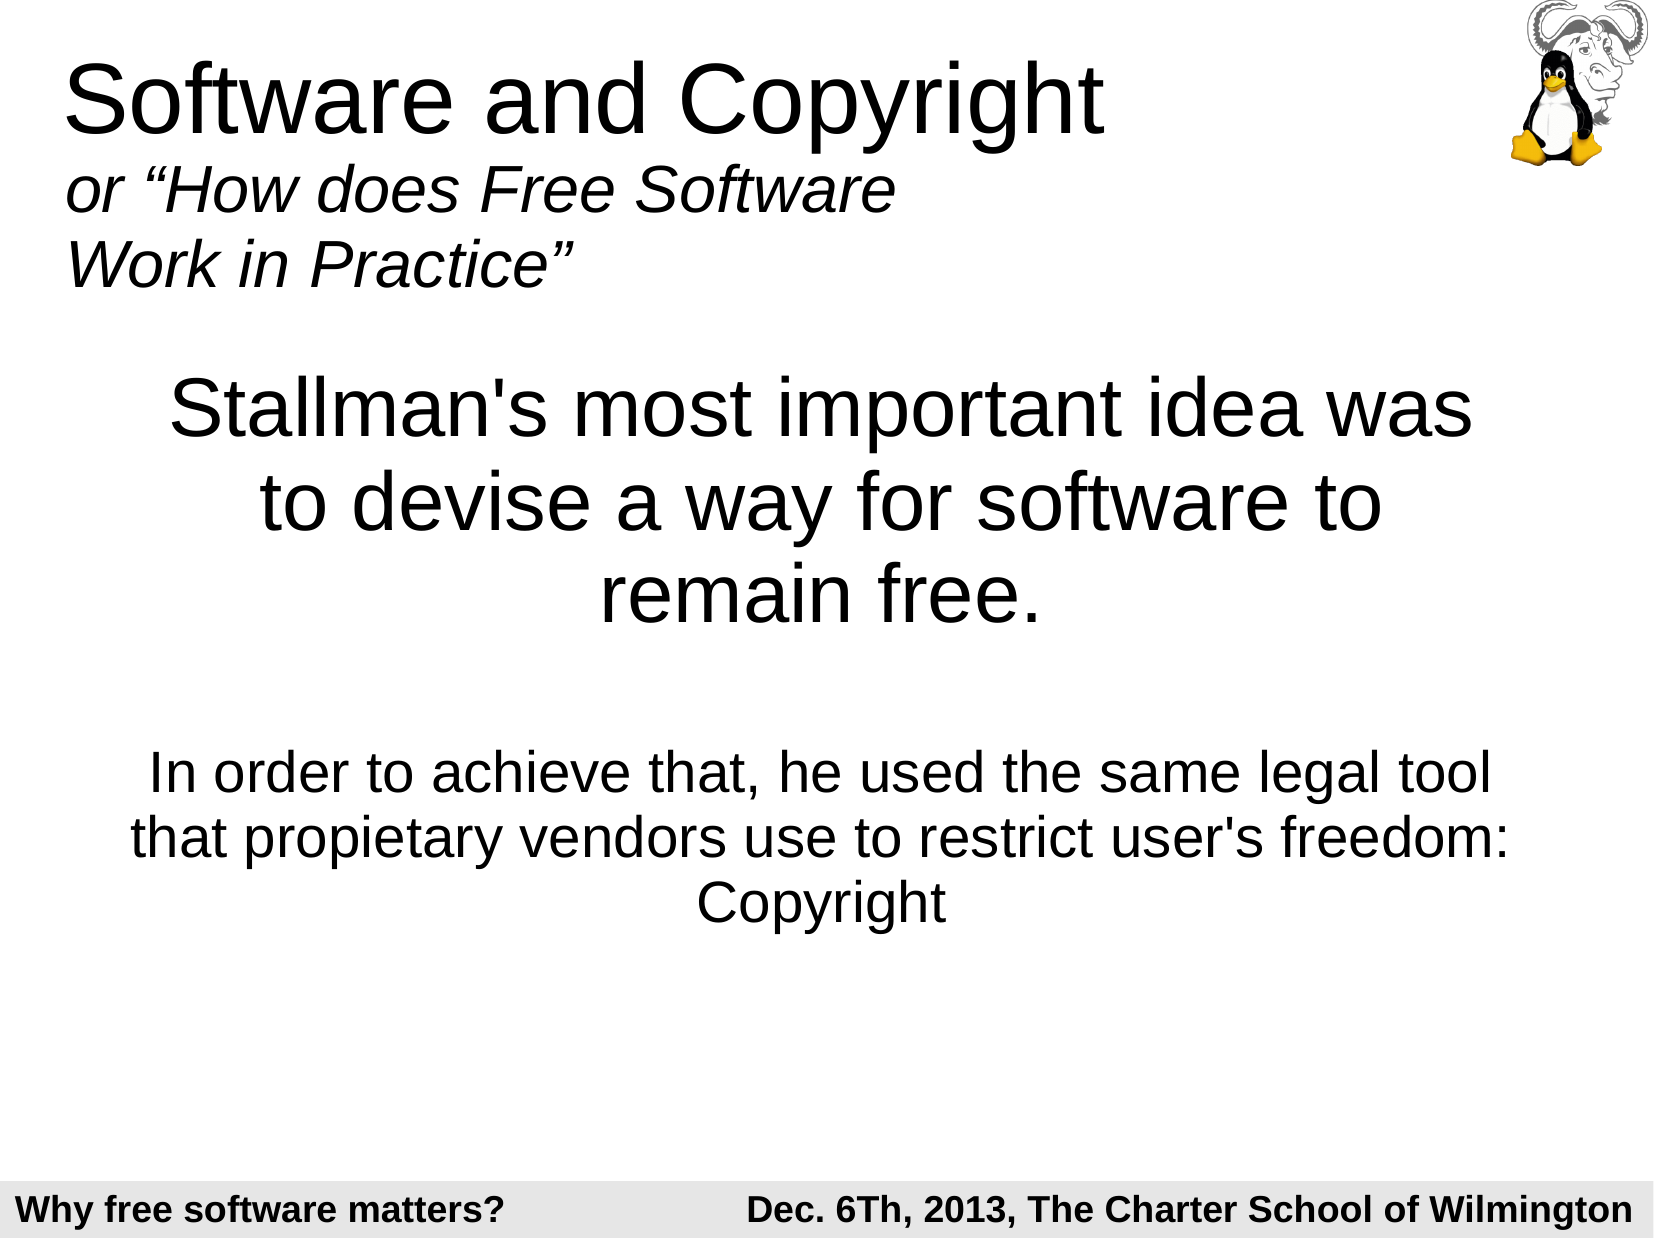

Software and Copyright
or “How does Free Software Work in Practice”
Stallman's most important idea was to devise a way for software to remain free.
In order to achieve that, he used the same legal tool that propietary vendors use to restrict user's freedom: Copyright
Why free software matters? Dec. 6Th, 2013, The Charter School of Wilmington